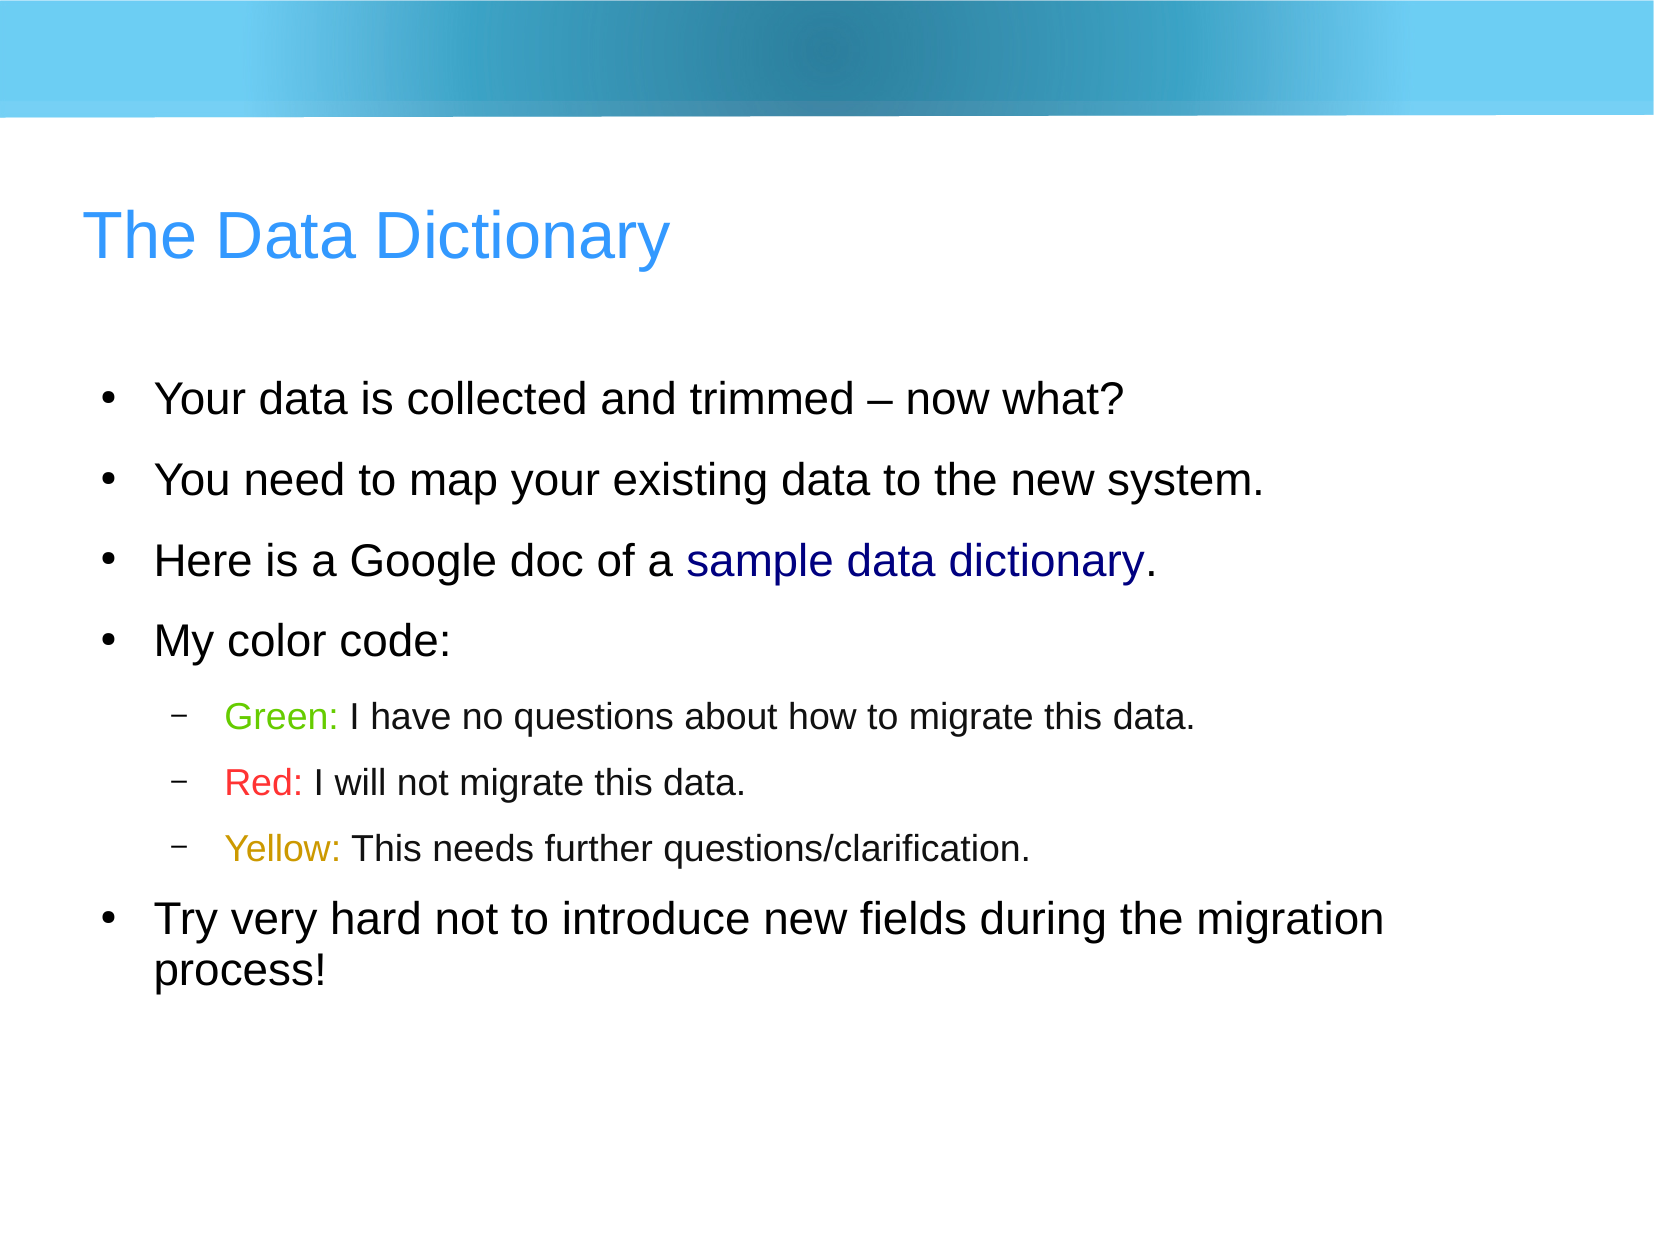

# The Data Dictionary
Your data is collected and trimmed – now what?
You need to map your existing data to the new system.
Here is a Google doc of a sample data dictionary.
My color code:
Green: I have no questions about how to migrate this data.
Red: I will not migrate this data.
Yellow: This needs further questions/clarification.
Try very hard not to introduce new fields during the migration process!